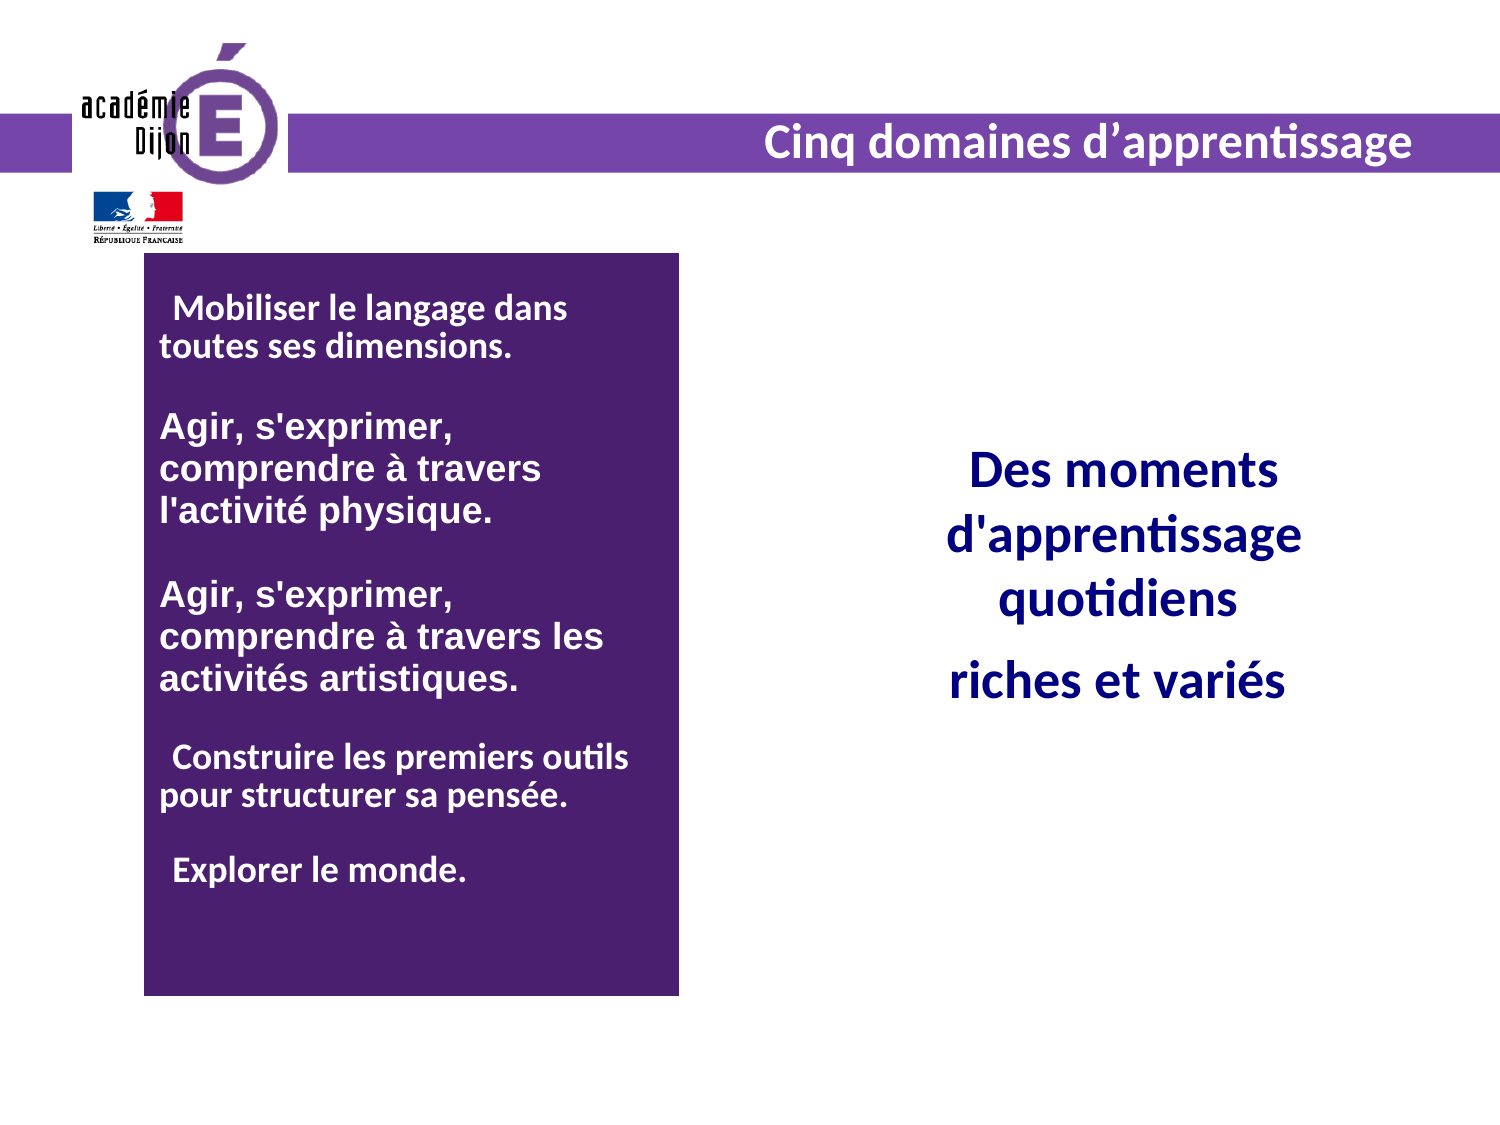

# Cinq domaines d’apprentissage
| Mobiliser le langage dans toutes ses dimensions. Agir, s'exprimer, comprendre à travers l'activité physique. Agir, s'exprimer, comprendre à travers les activités artistiques. Construire les premiers outils pour structurer sa pensée. Explorer le monde. |
| --- |
Des moments d'apprentissage quotidiens
riches et variés